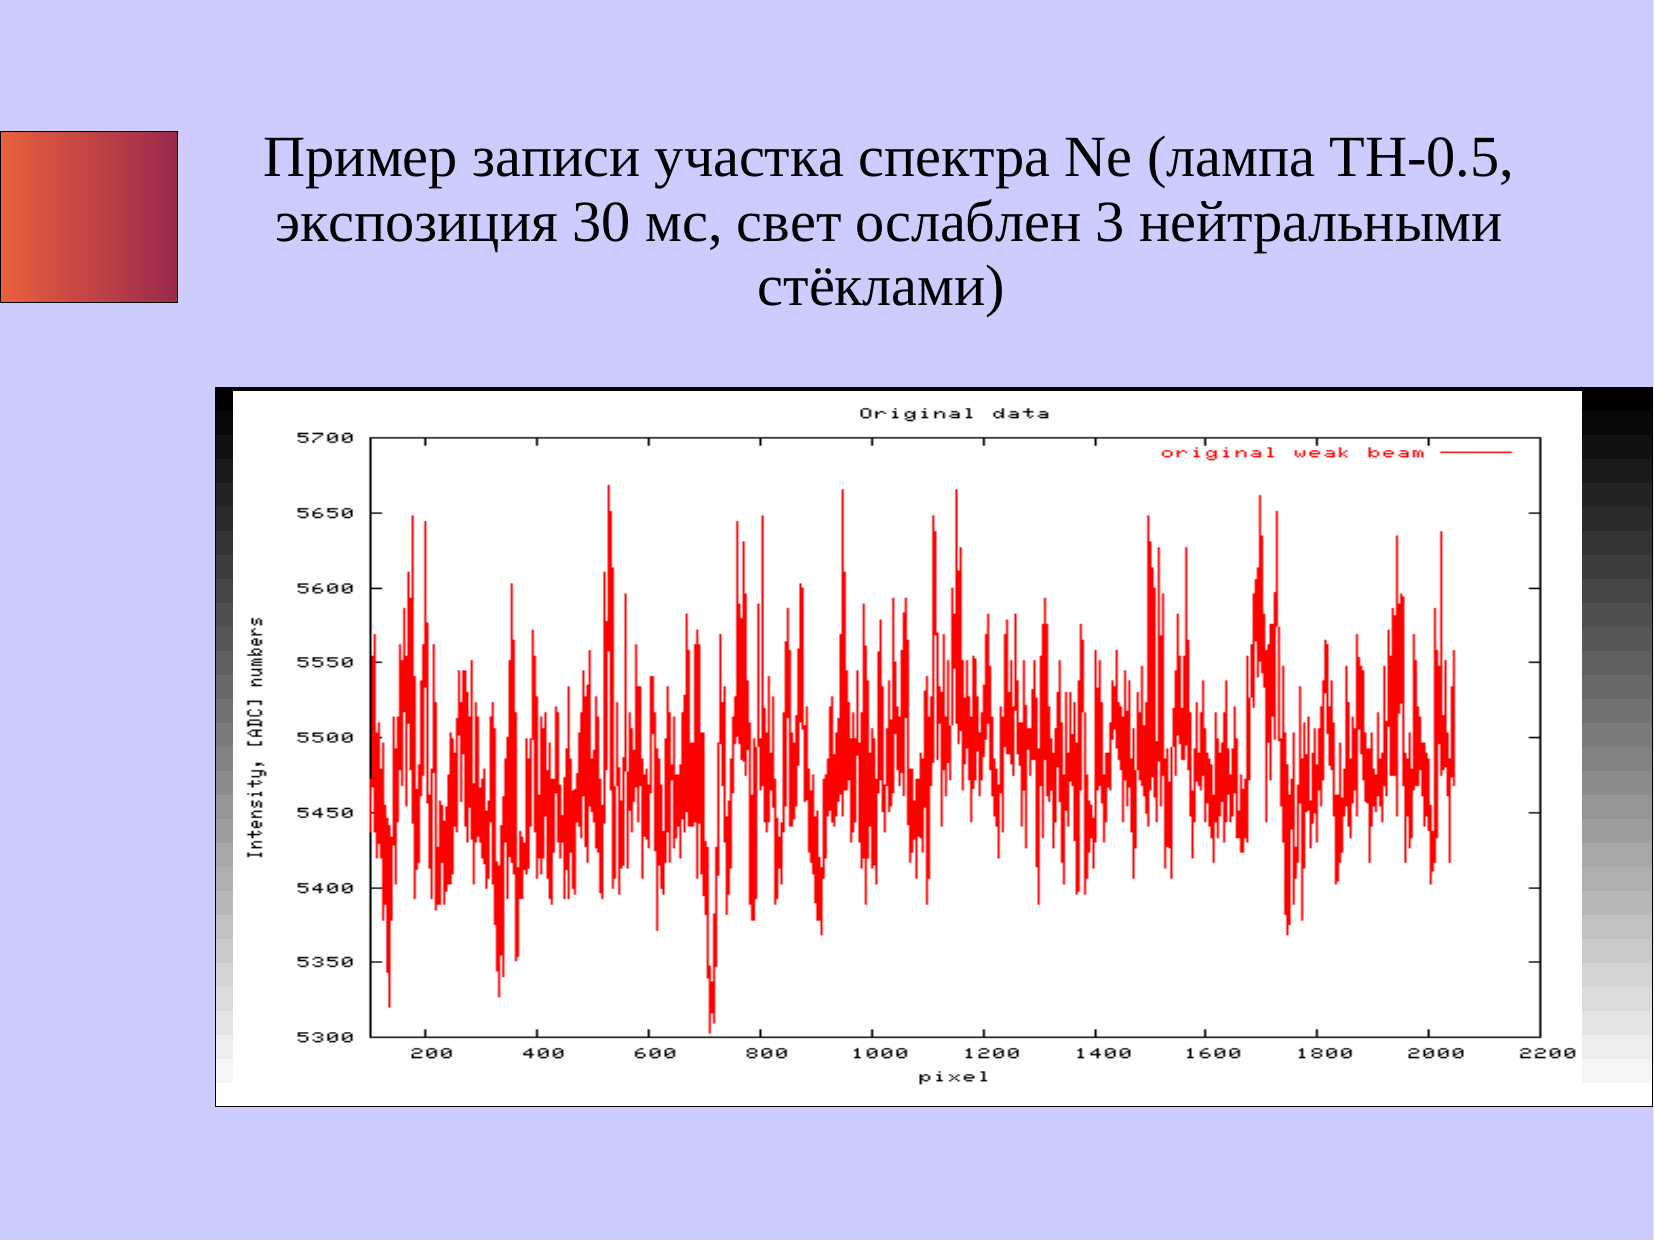

# Пример записи участка спектра Ne (лампа ТН-0.5, экспозиция 30 мс, свет ослаблен 3 нейтральными стёклами)